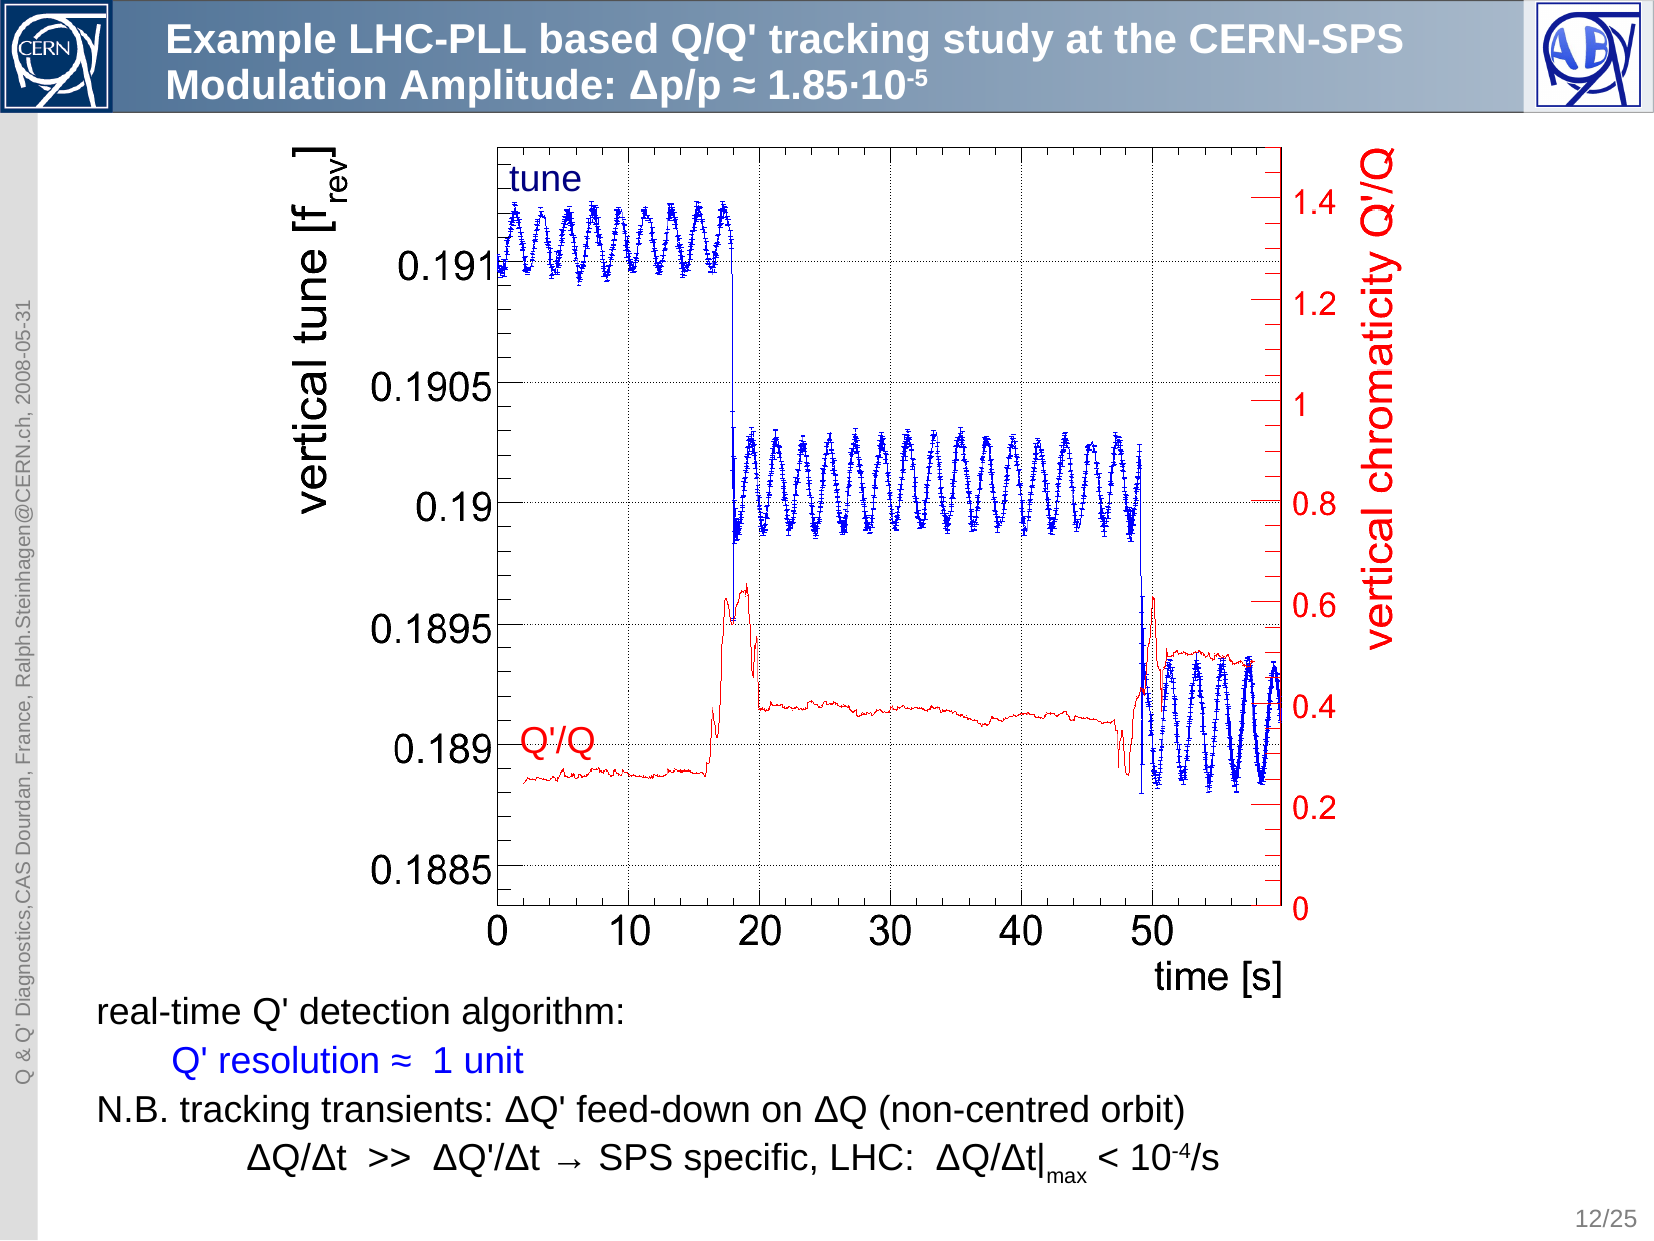

# Example LHC-PLL based Q/Q' tracking study at the CERN-SPS Modulation Amplitude: Δp/p ≈ 1.85∙10-5
tune
Q'/Q
real-time Q' detection algorithm:
Q' resolution ≈ 1 unit
N.B. tracking transients: ΔQ' feed-down on ΔQ (non-centred orbit)
ΔQ/Δt >> ΔQ'/Δt → SPS specific, LHC: ΔQ/Δt|max < 10-4/s